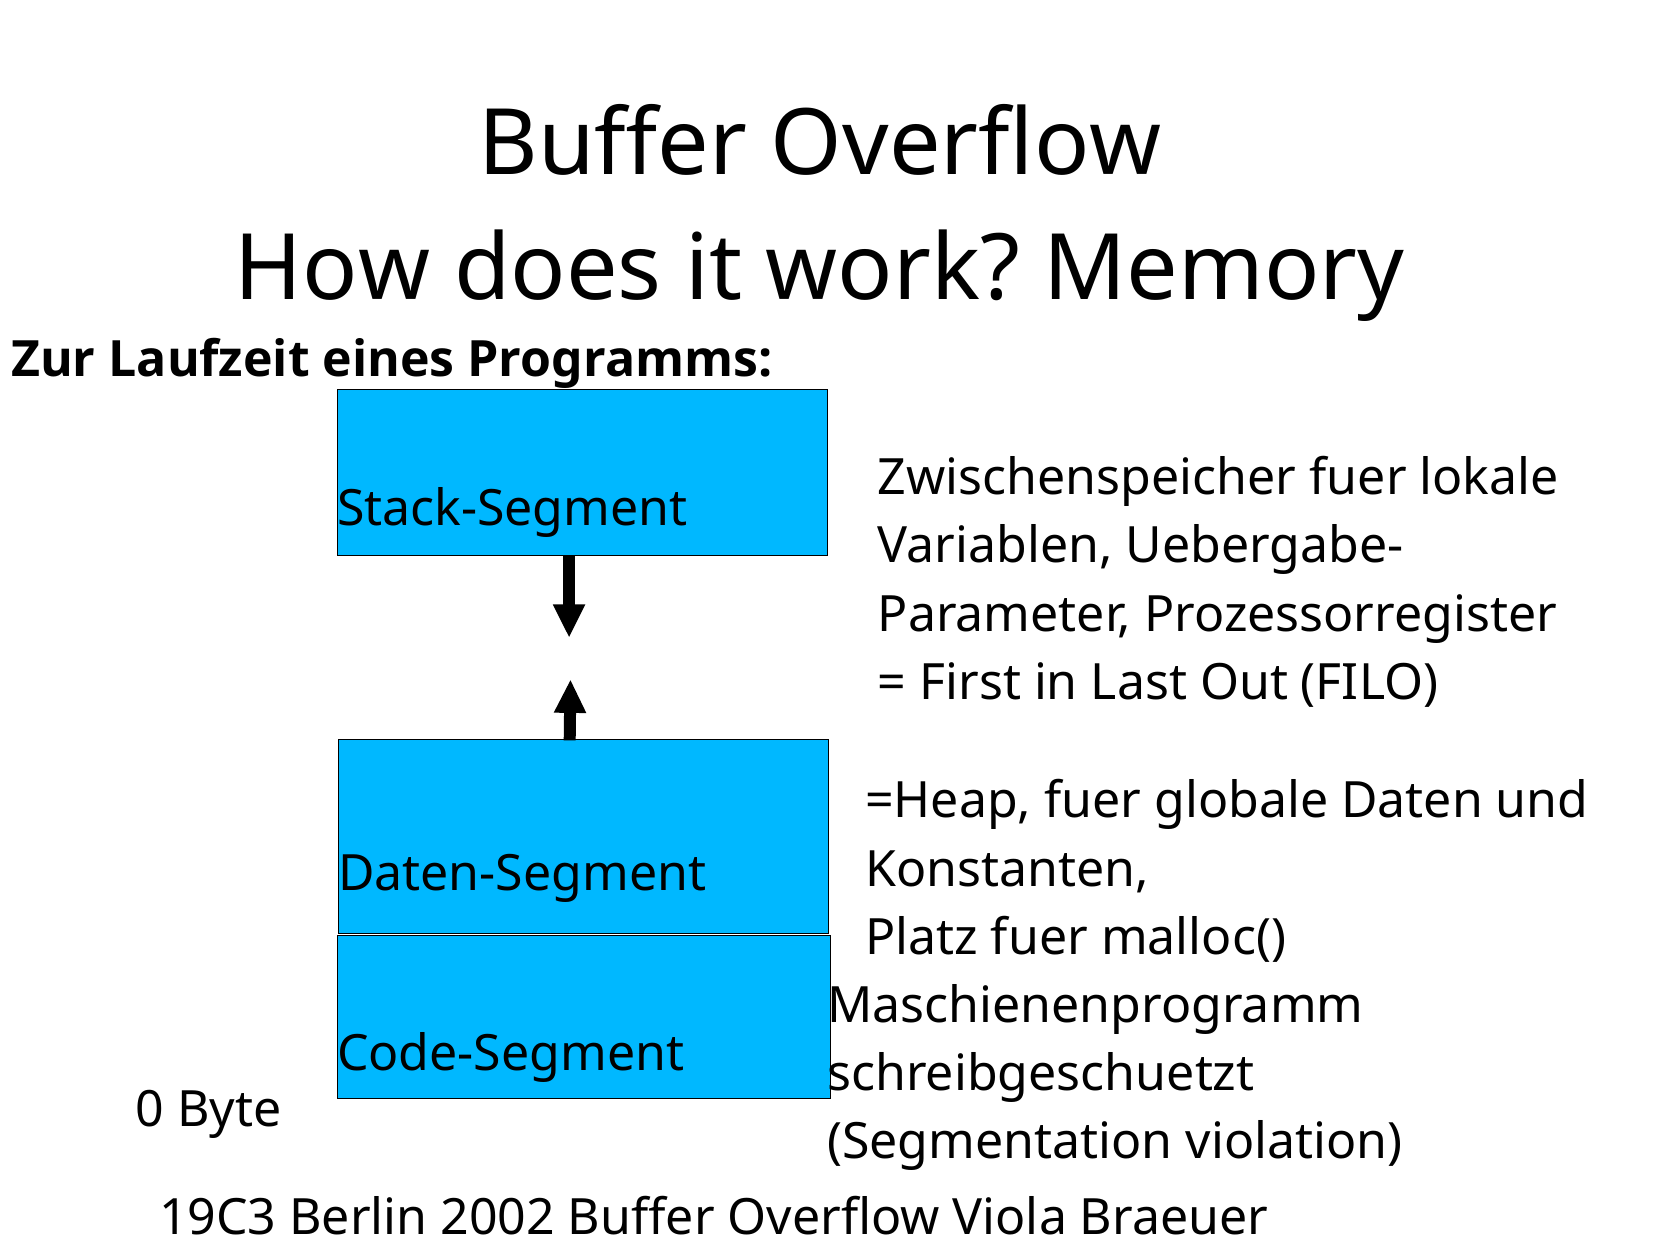

Buffer Overflow
How does it work? Memory
Zur Laufzeit eines Programms:
Zwischenspeicher fuer lokale Variablen, Uebergabe-Parameter, Prozessorregister
= First in Last Out (FILO)
Stack-Segment
=Heap, fuer globale Daten und Konstanten,
Platz fuer malloc()
Daten-Segment
Maschienenprogramm
schreibgeschuetzt
(Segmentation violation)
Code-Segment
0 Byte
19C3 Berlin 2002 Buffer Overflow Viola Braeuer